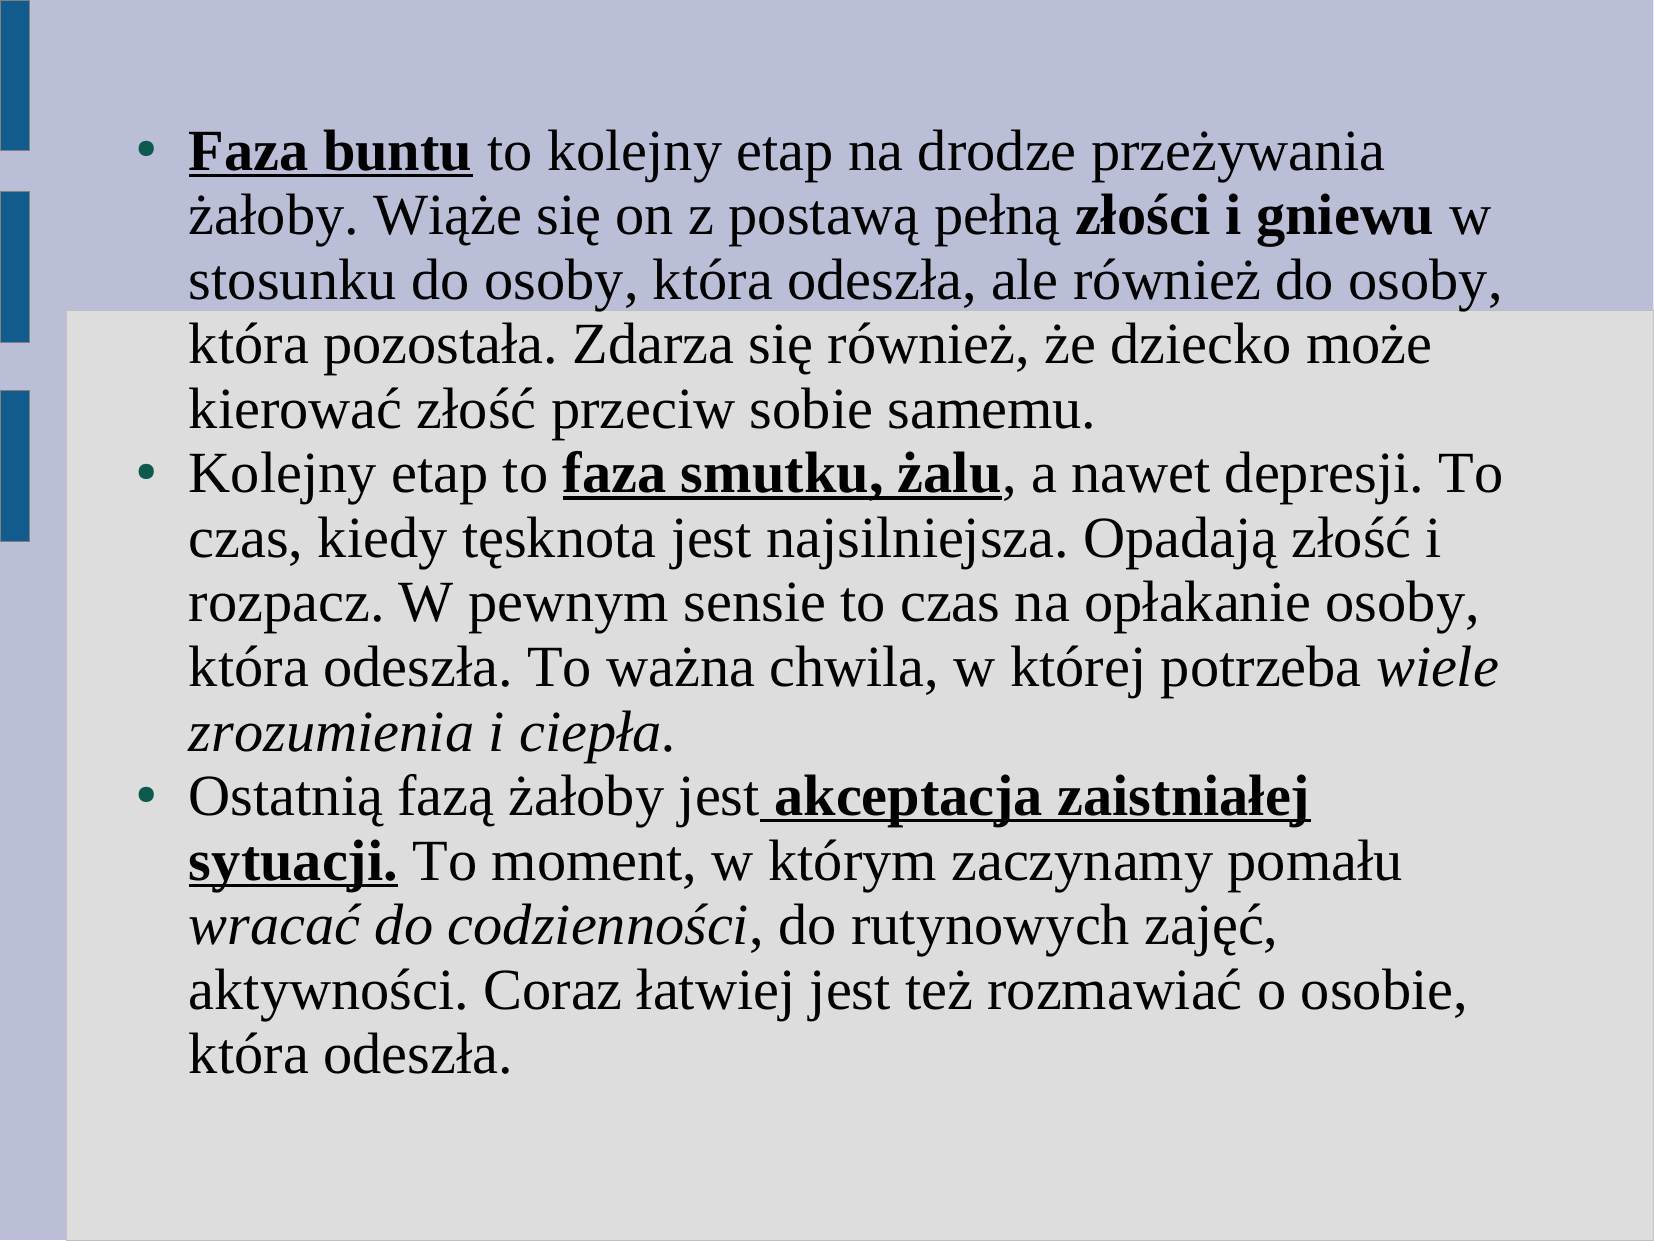

# Faza buntu to kolejny etap na drodze przeżywania żałoby. Wiąże się on z postawą pełną złości i gniewu w stosunku do osoby, która odeszła, ale również do osoby, która pozostała. Zdarza się również, że dziecko może kierować złość przeciw sobie samemu.
Kolejny etap to faza smutku, żalu, a nawet depresji. To czas, kiedy tęsknota jest najsilniejsza. Opadają złość i rozpacz. W pewnym sensie to czas na opłakanie osoby, która odeszła. To ważna chwila, w której potrzeba wiele zrozumienia i ciepła.
Ostatnią fazą żałoby jest akceptacja zaistniałej sytuacji. To moment, w którym zaczynamy pomału wracać do codzienności, do rutynowych zajęć, aktywności. Coraz łatwiej jest też rozmawiać o osobie, która odeszła.